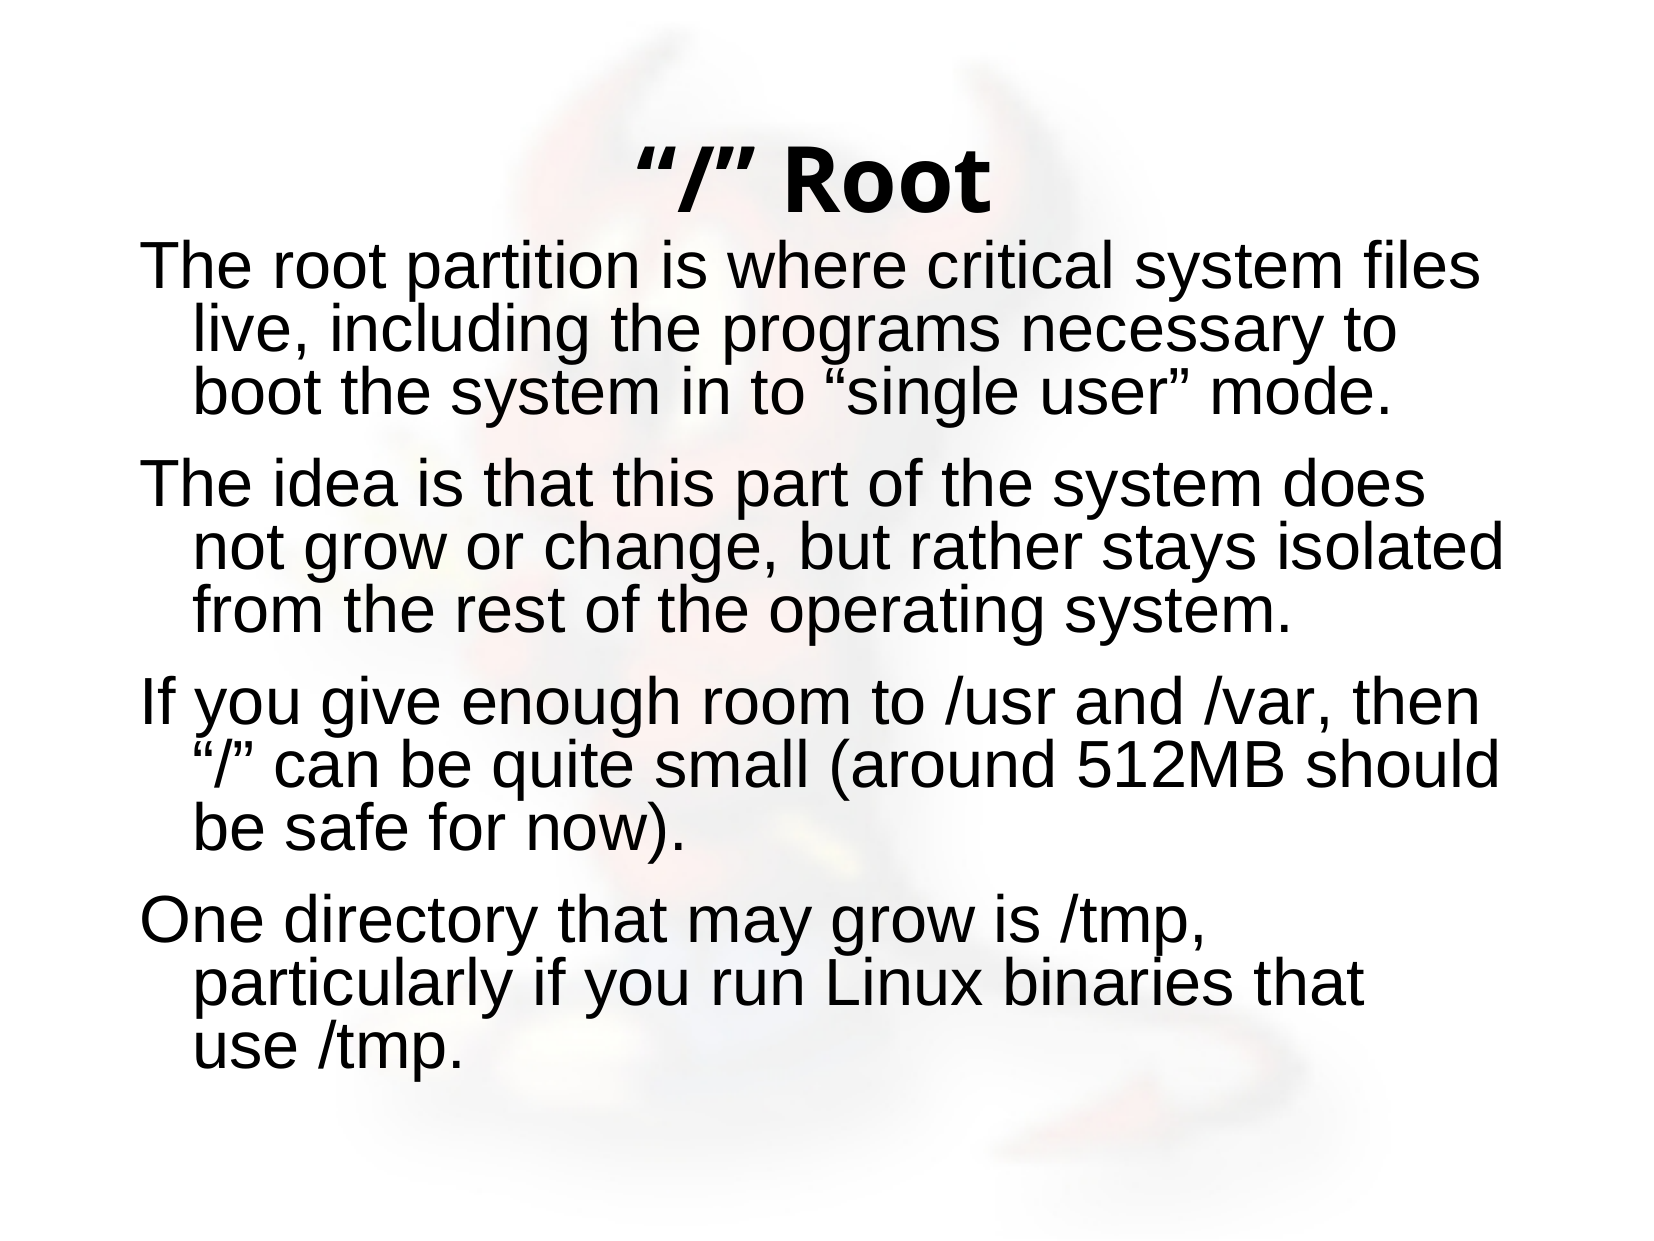

# “/” Root
The root partition is where critical system files live, including the programs necessary to boot the system in to “single user” mode.
The idea is that this part of the system does not grow or change, but rather stays isolated from the rest of the operating system.
If you give enough room to /usr and /var, then “/” can be quite small (around 512MB should be safe for now).
One directory that may grow is /tmp, particularly if you run Linux binaries that use /tmp.